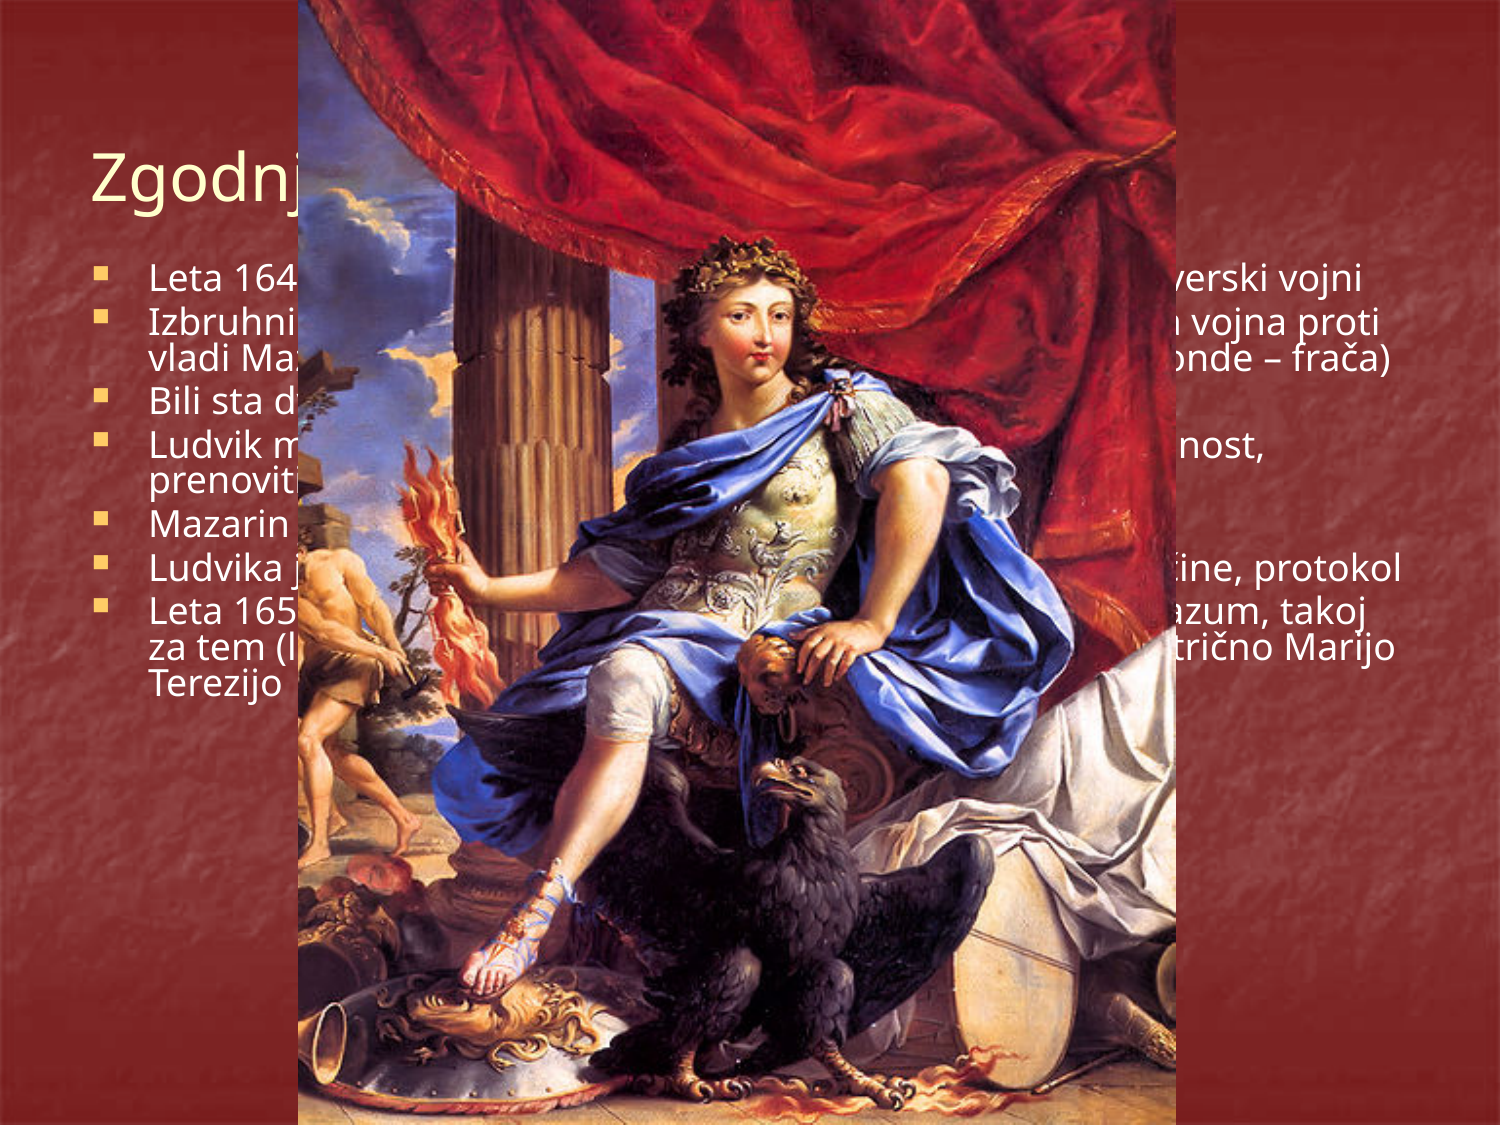

# Zgodnja doba vladanja
Leta 1648 Mazarin dosegel Westfalski mir po tridesetletni verski vojni
Izbruhnila je Fronda: politično gibanje oz. tudi državljanska vojna proti vladi Mazarina in absolutizmu, upiral se tudi parlament (fronde – frača)
Bili sta dve vstaji zoper krono; med 1648 in 1653
Ludvik mora zaradi tega državo zopet umiriti, ji vrniti stabilnost, prenoviti vladarsko hišo in si pridobiti veljavo
Mazarin je skušal obdavčiti posameznike v parlamentu
Ludvika je vsega naučil Mazarin – vladarske in vojaške veščine, protokol
Leta 1659 je bil sprejet Francosko-Špansko-Pirenejski sporazum, takoj za tem (leto kasneje) pa se je Ludvik XIV poročil s svojo sestrično Marijo Terezijo